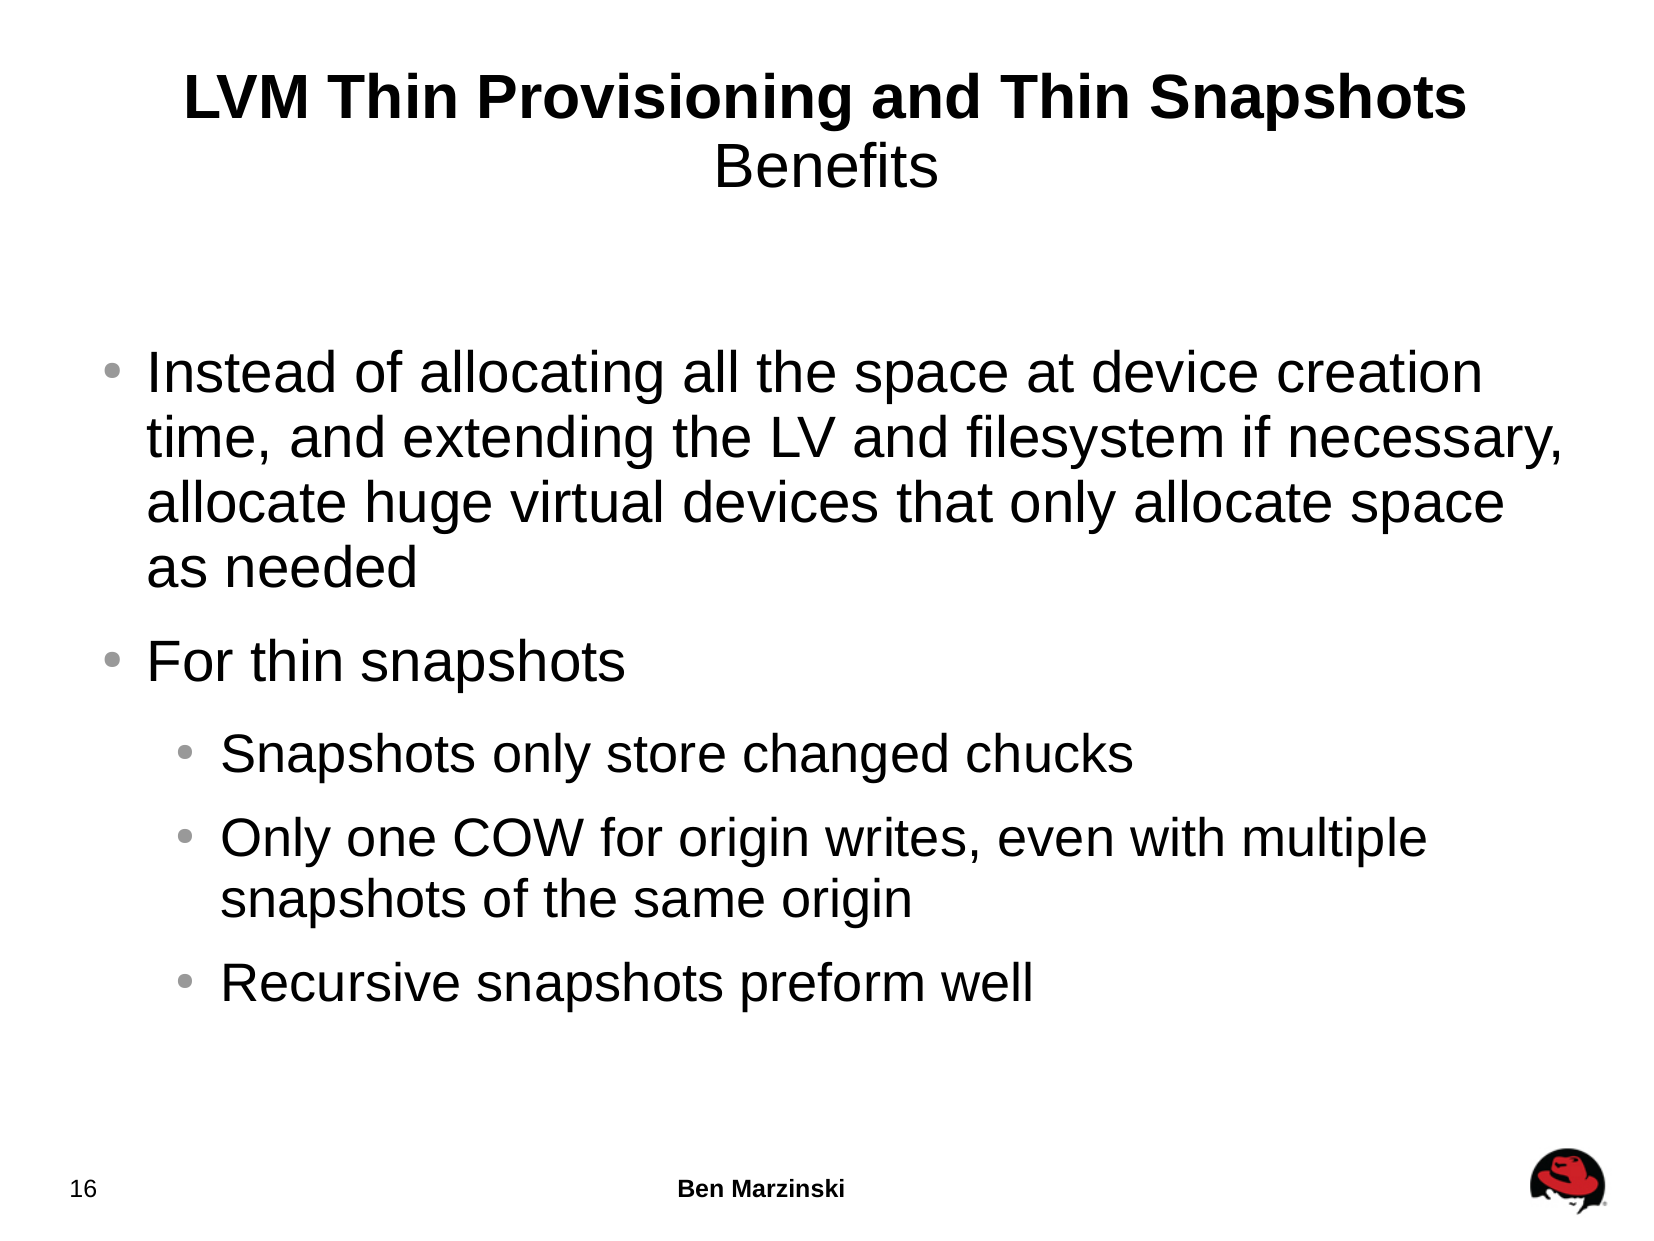

# LVM Thin Provisioning and Thin Snapshots Benefits
Instead of allocating all the space at device creation time, and extending the LV and filesystem if necessary, allocate huge virtual devices that only allocate space as needed
For thin snapshots
Snapshots only store changed chucks
Only one COW for origin writes, even with multiple snapshots of the same origin
Recursive snapshots preform well